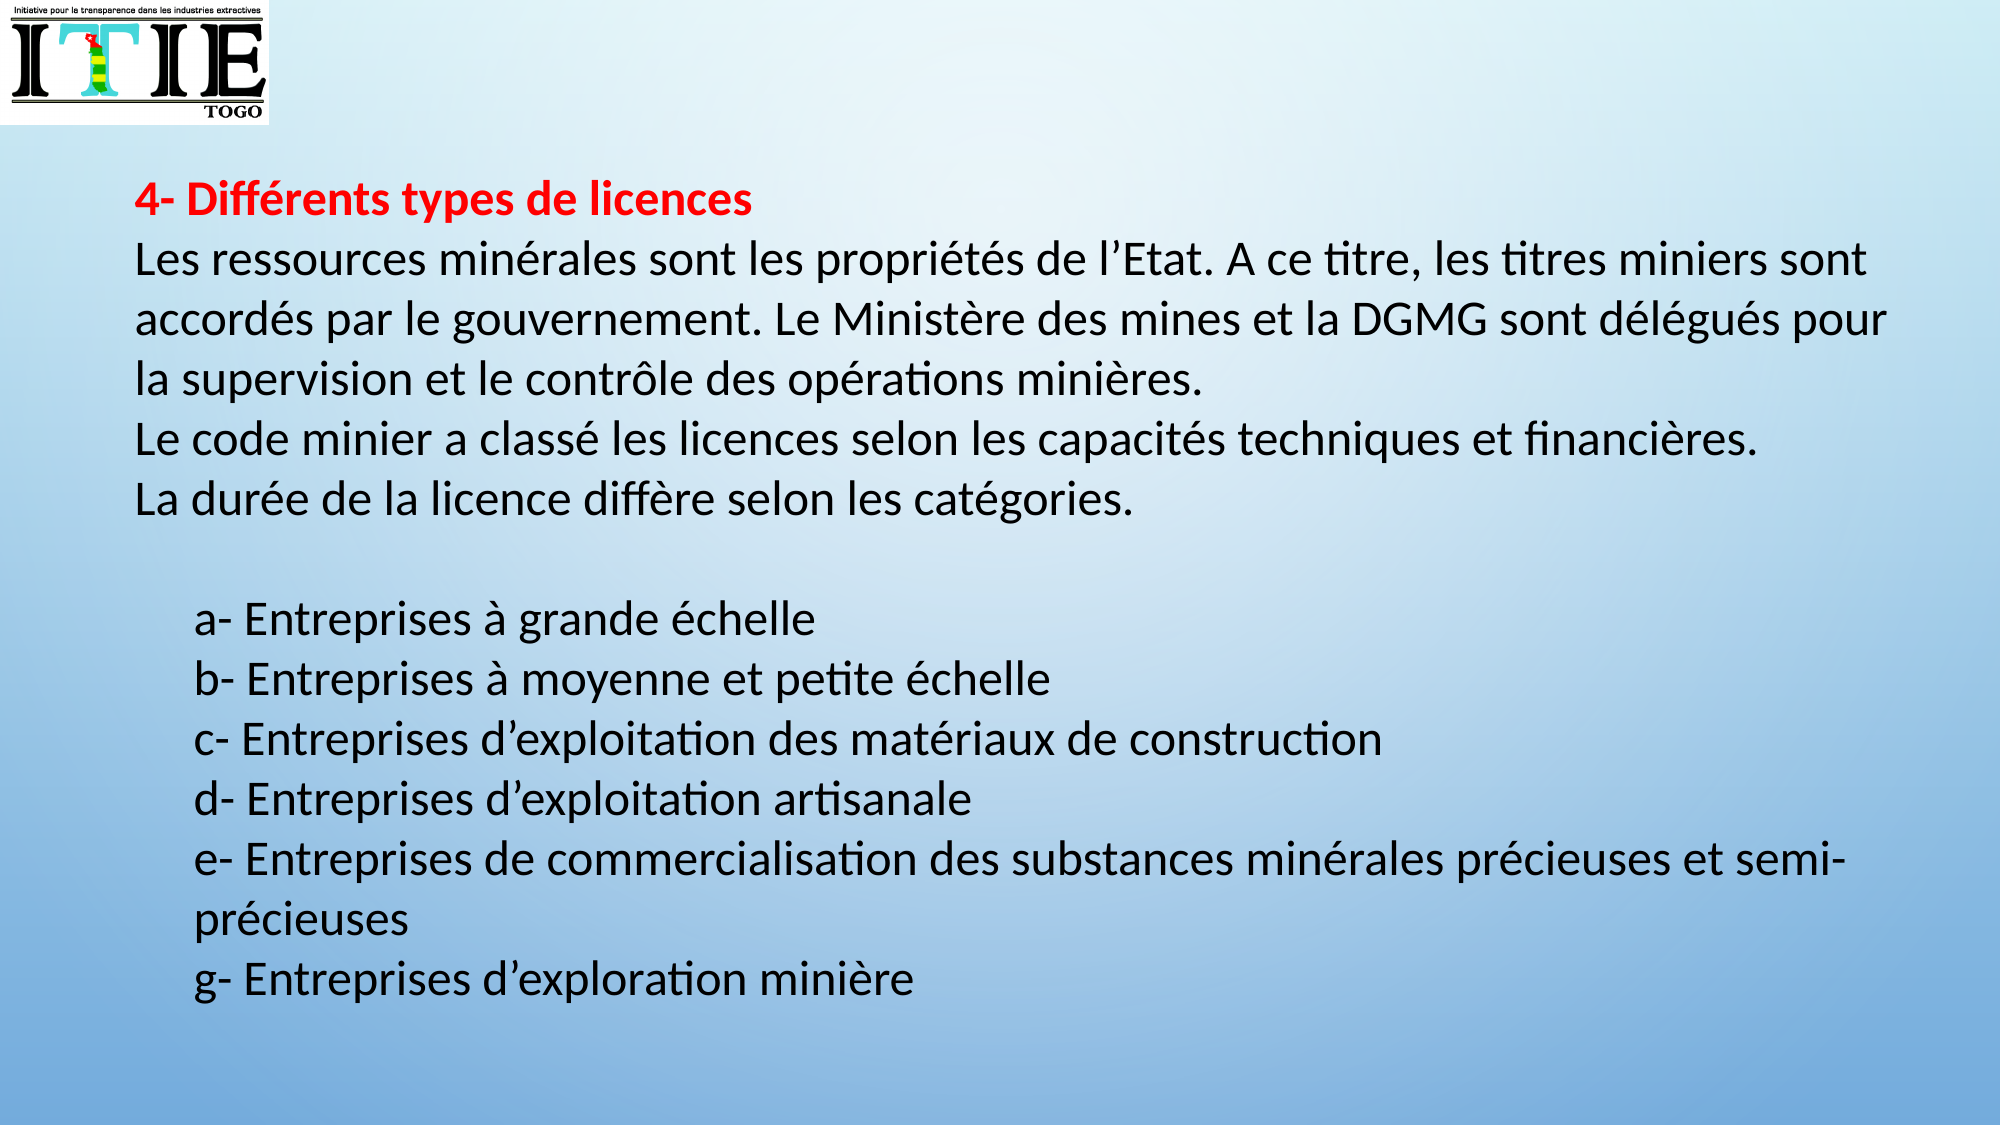

4- Différents types de licences
Les ressources minérales sont les propriétés de l’Etat. A ce titre, les titres miniers sont accordés par le gouvernement. Le Ministère des mines et la DGMG sont délégués pour la supervision et le contrôle des opérations minières.
Le code minier a classé les licences selon les capacités techniques et financières.
La durée de la licence diffère selon les catégories.
a- Entreprises à grande échelle
b- Entreprises à moyenne et petite échelle
c- Entreprises d’exploitation des matériaux de construction
d- Entreprises d’exploitation artisanale
e- Entreprises de commercialisation des substances minérales précieuses et semi-précieuses
g- Entreprises d’exploration minière